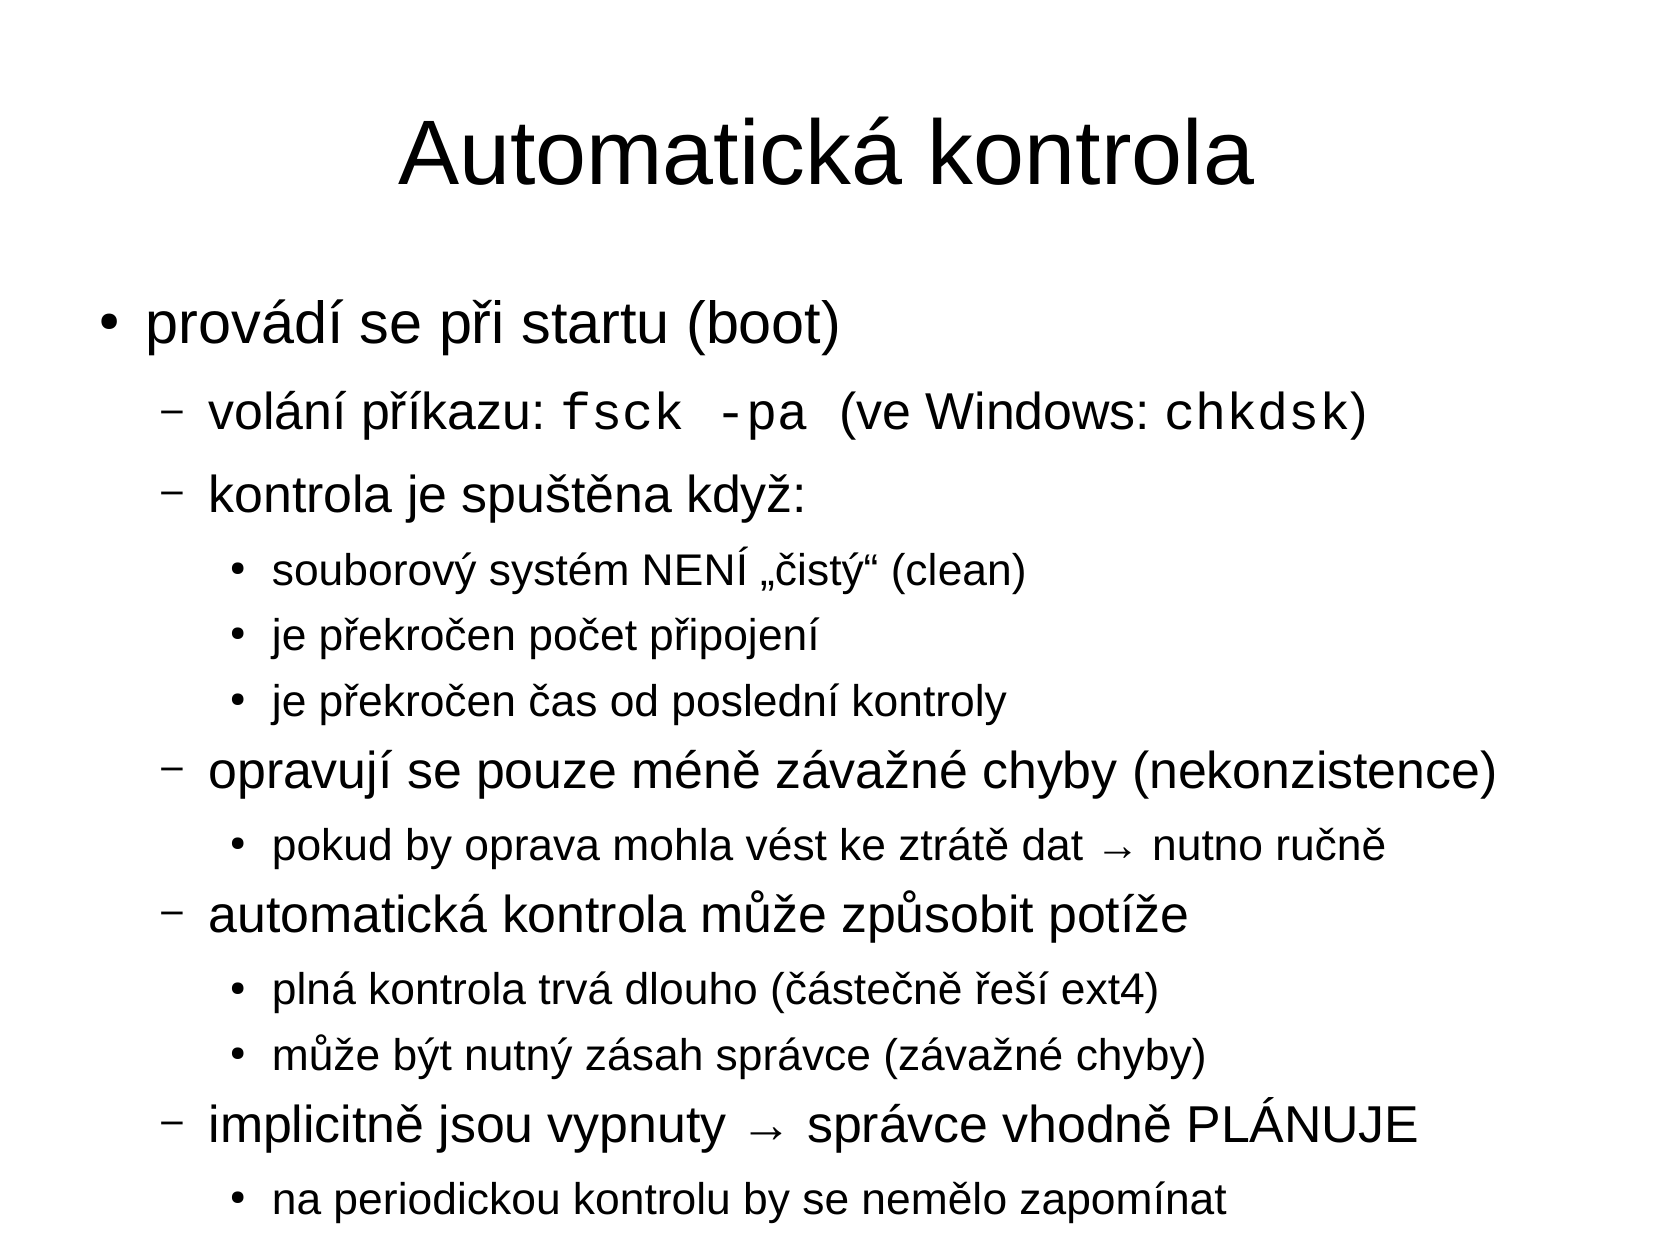

# Automatická kontrola
provádí se při startu (boot)
volání příkazu: fsck -pa (ve Windows: chkdsk)
kontrola je spuštěna když:
souborový systém NENÍ „čistý“ (clean)
je překročen počet připojení
je překročen čas od poslední kontroly
opravují se pouze méně závažné chyby (nekonzistence)
pokud by oprava mohla vést ke ztrátě dat → nutno ručně
automatická kontrola může způsobit potíže
plná kontrola trvá dlouho (částečně řeší ext4)
může být nutný zásah správce (závažné chyby)
implicitně jsou vypnuty → správce vhodně PLÁNUJE
na periodickou kontrolu by se nemělo zapomínat